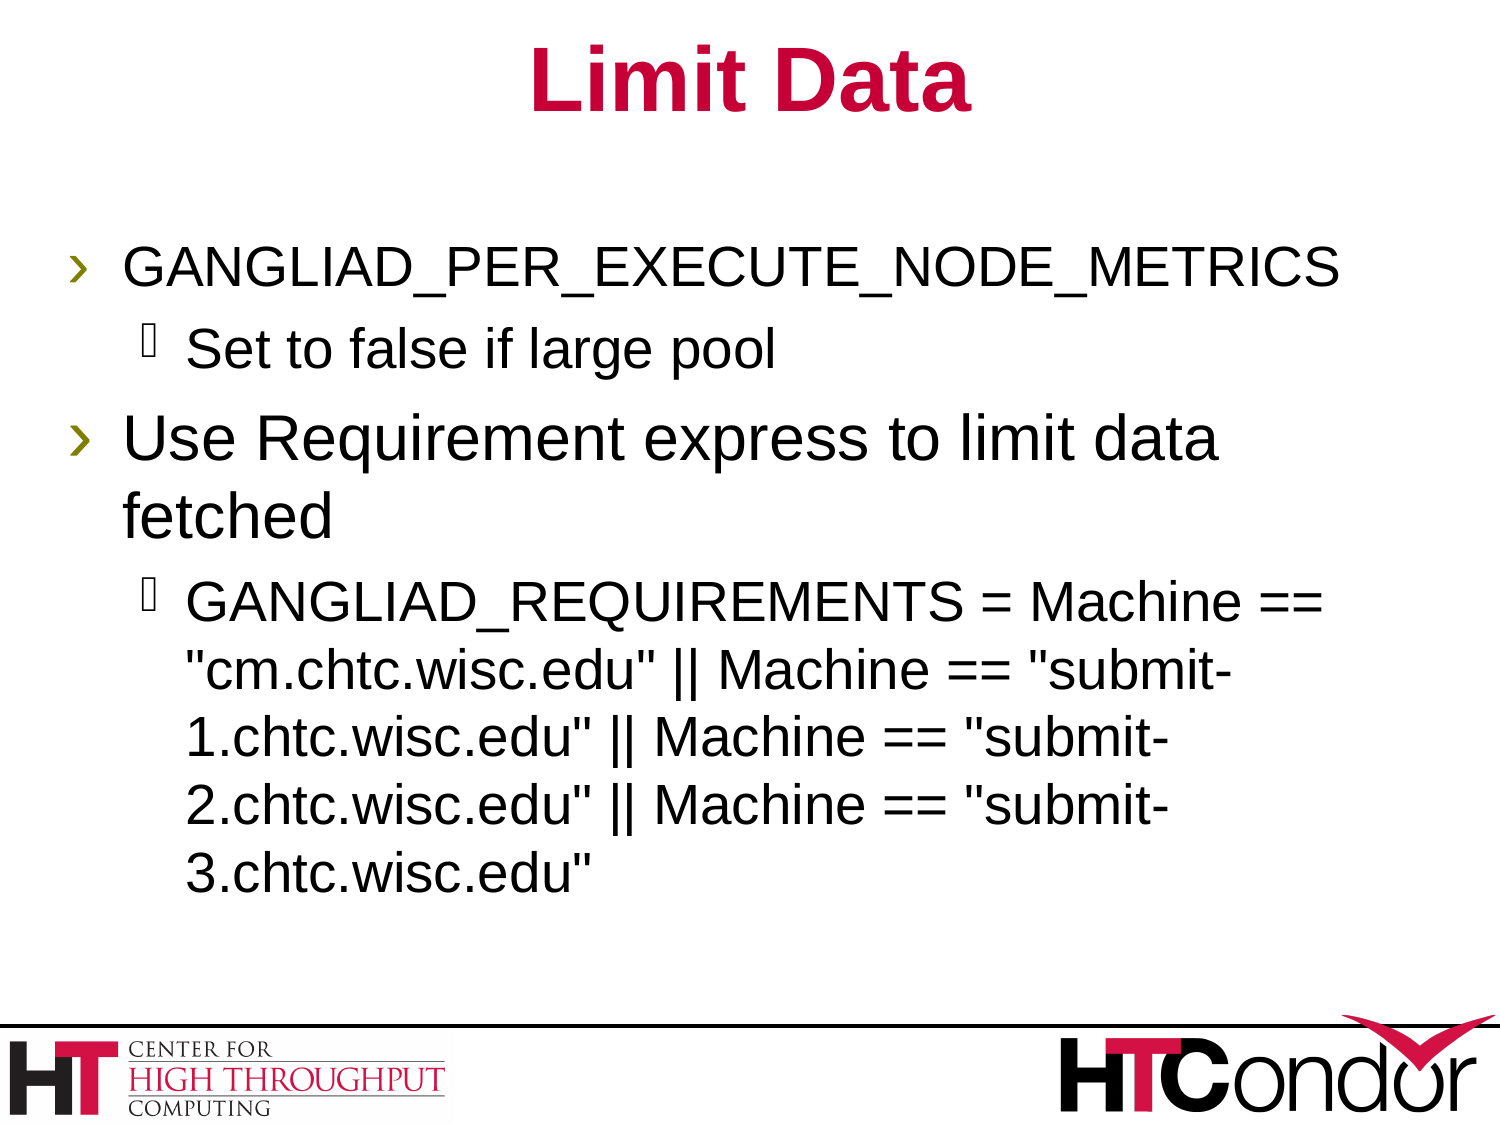

# Limit Data
GANGLIAD_PER_EXECUTE_NODE_METRICS
Set to false if large pool
Use Requirement express to limit data fetched
GANGLIAD_REQUIREMENTS = Machine == "cm.chtc.wisc.edu" || Machine == "submit-1.chtc.wisc.edu" || Machine == "submit-2.chtc.wisc.edu" || Machine == "submit-3.chtc.wisc.edu"